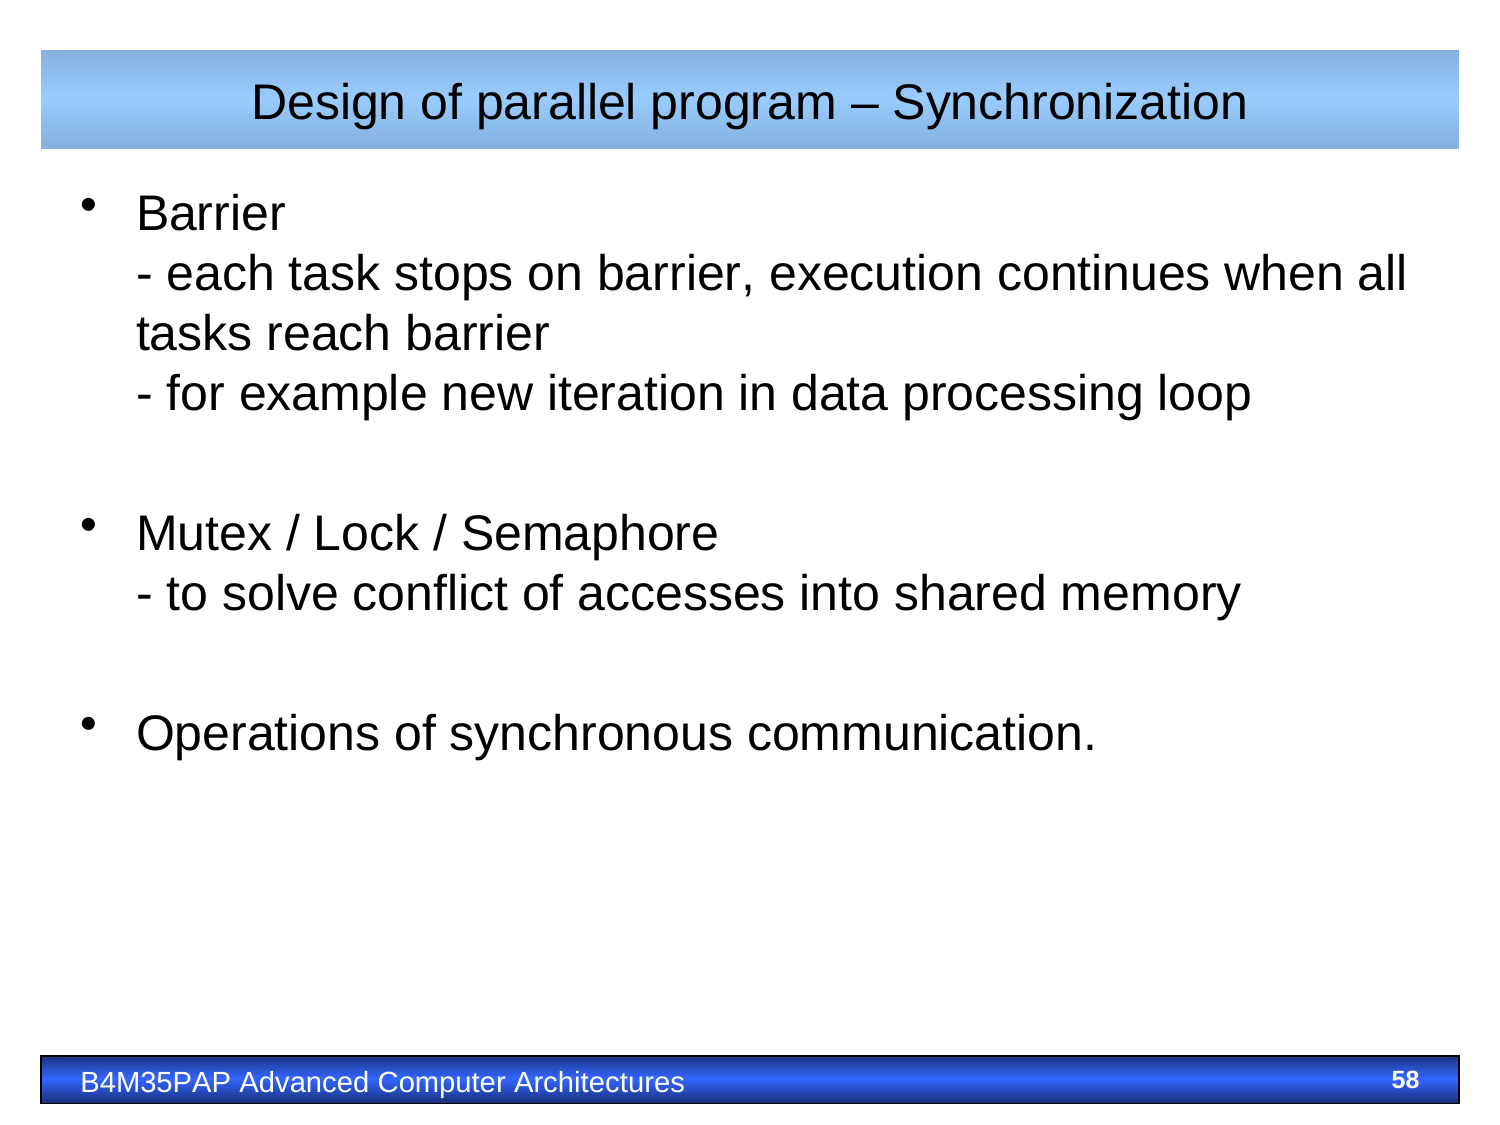

# Design of parallel program – Synchronization
Barrier
- each task stops on barrier, execution continues when all tasks reach barrier
- for example new iteration in data processing loop
Mutex / Lock / Semaphore
- to solve conflict of accesses into shared memory
Operations of synchronous communication.